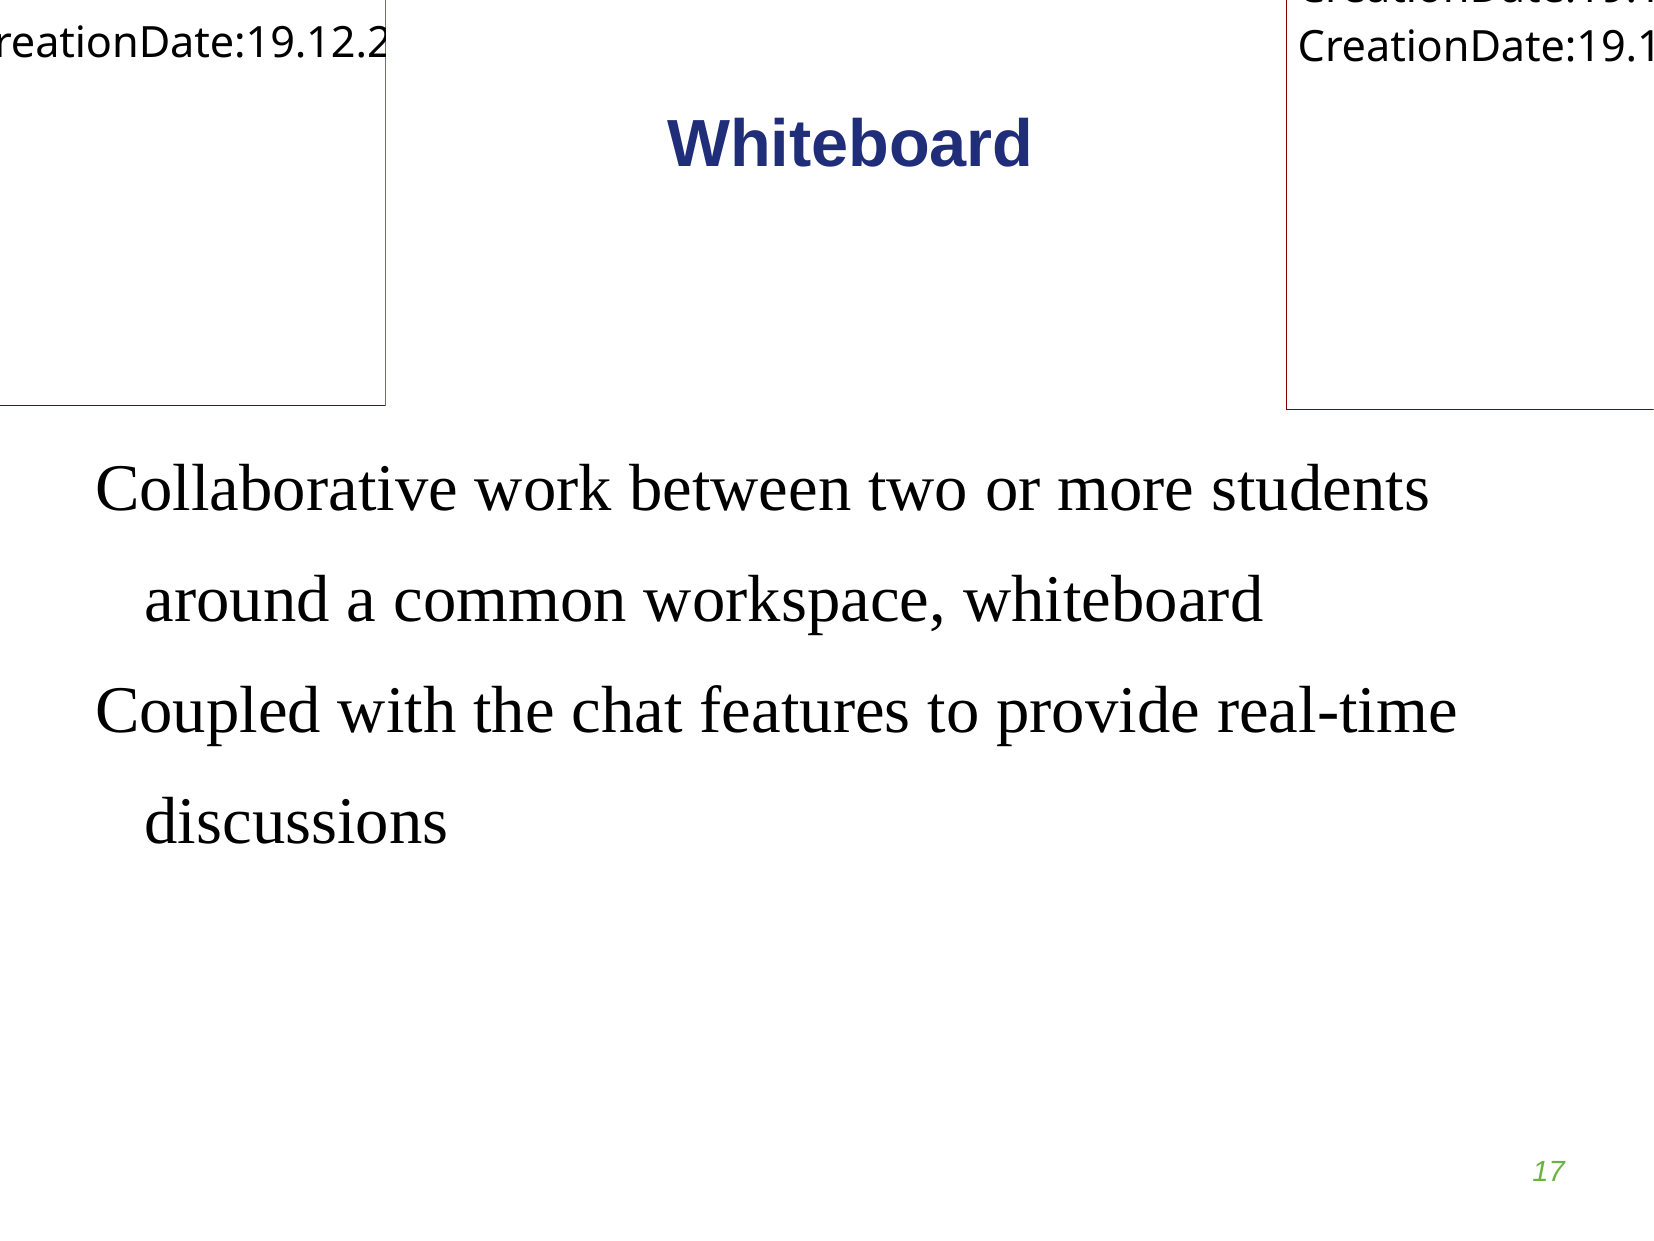

# Whiteboard
Collaborative work between two or more students around a common workspace, whiteboard
Coupled with the chat features to provide real-time discussions